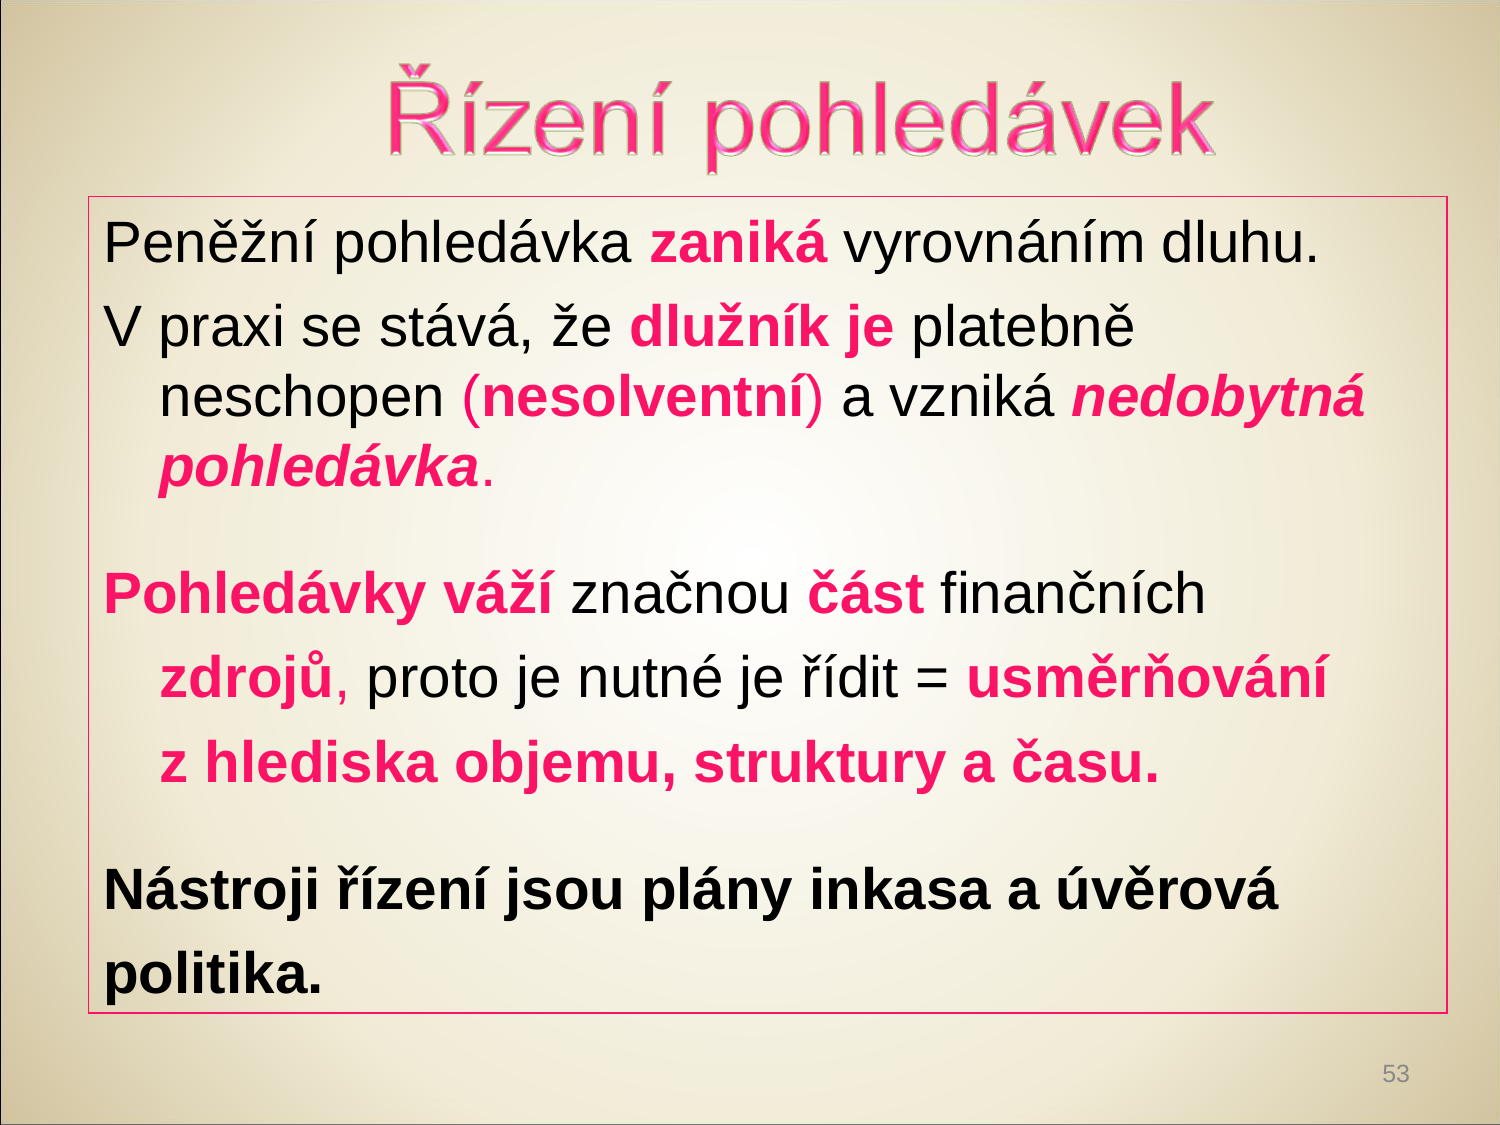

# Peněžní pohledávka zaniká vyrovnáním dluhu.
V praxi se stává, že dlužník je platebně neschopen (nesolventní) a vzniká nedobytná pohledávka.
Pohledávky váží značnou část finančních
	zdrojů, proto je nutné je řídit = usměrňování
	z hlediska objemu, struktury a času.
Nástroji řízení jsou plány inkasa a úvěrová
politika.